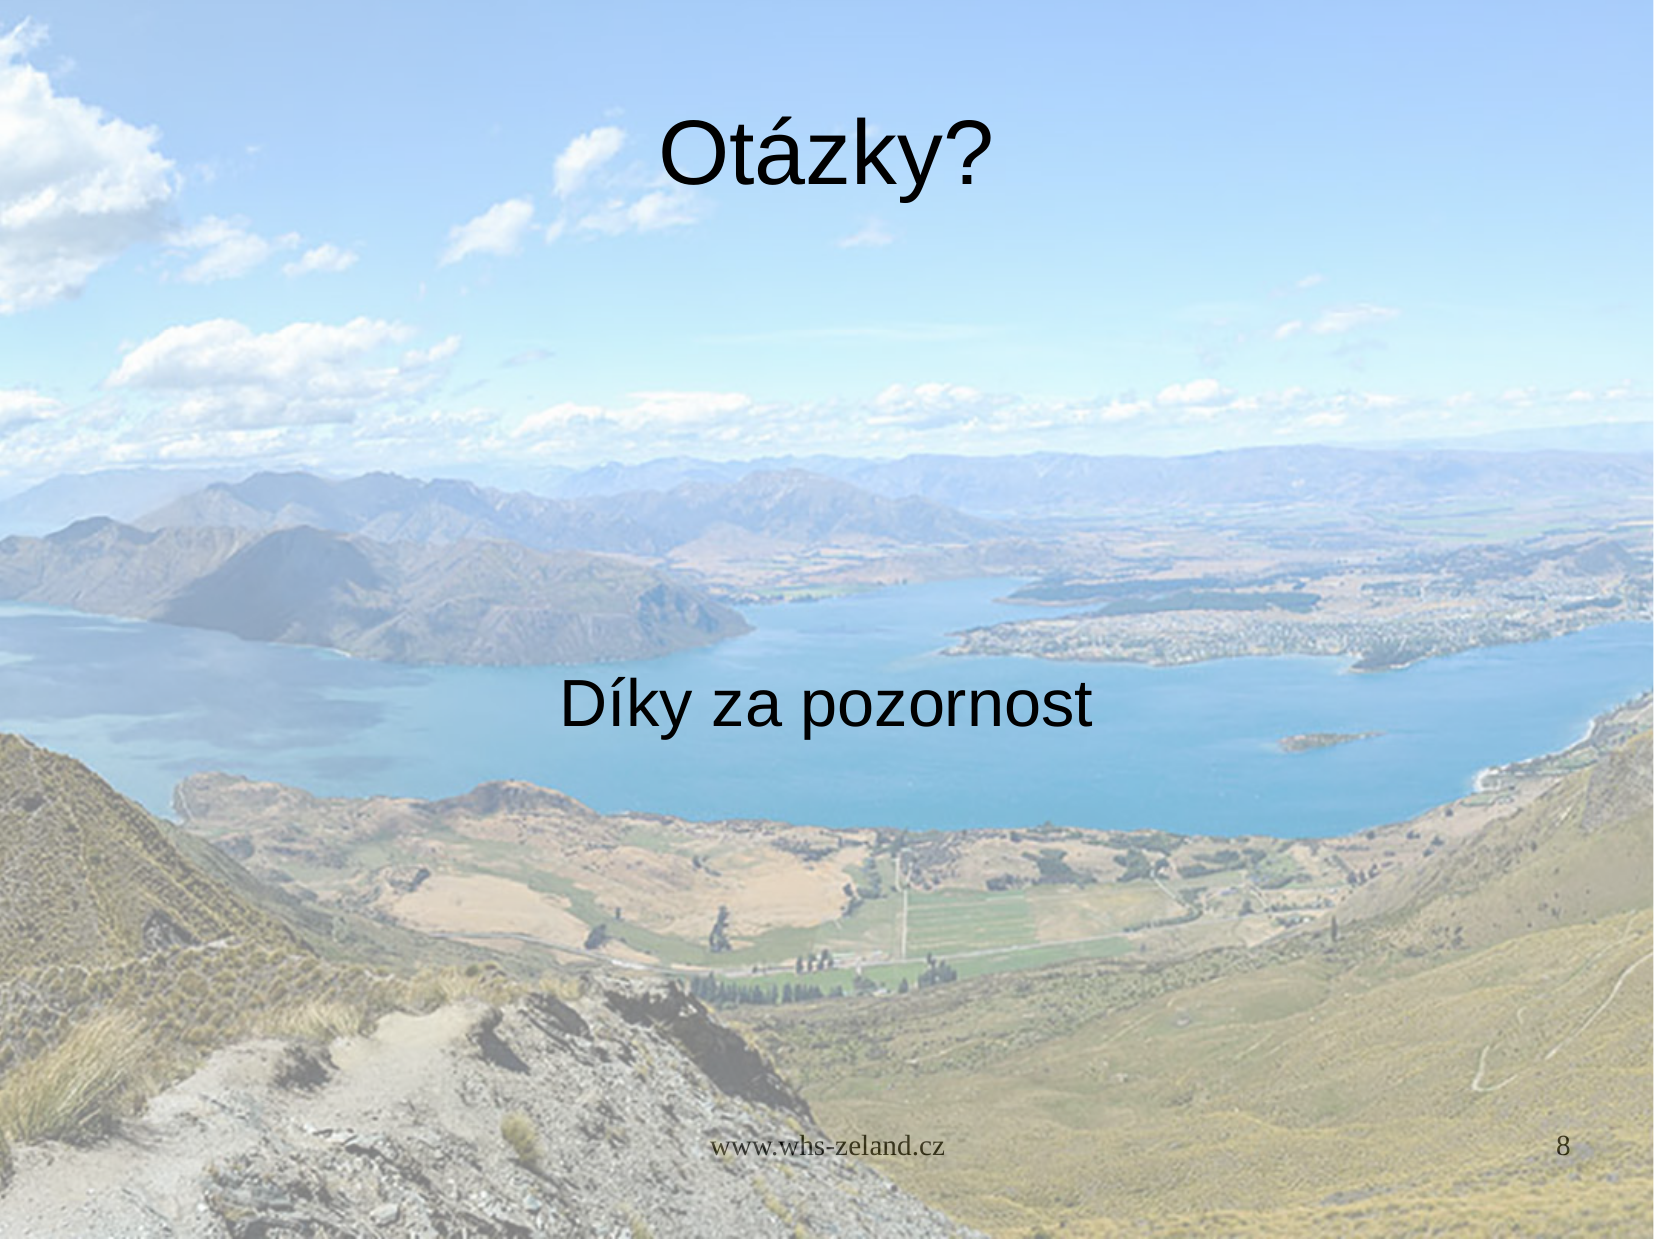

# Otázky?
Díky za pozornost
www.whs-zeland.cz
8